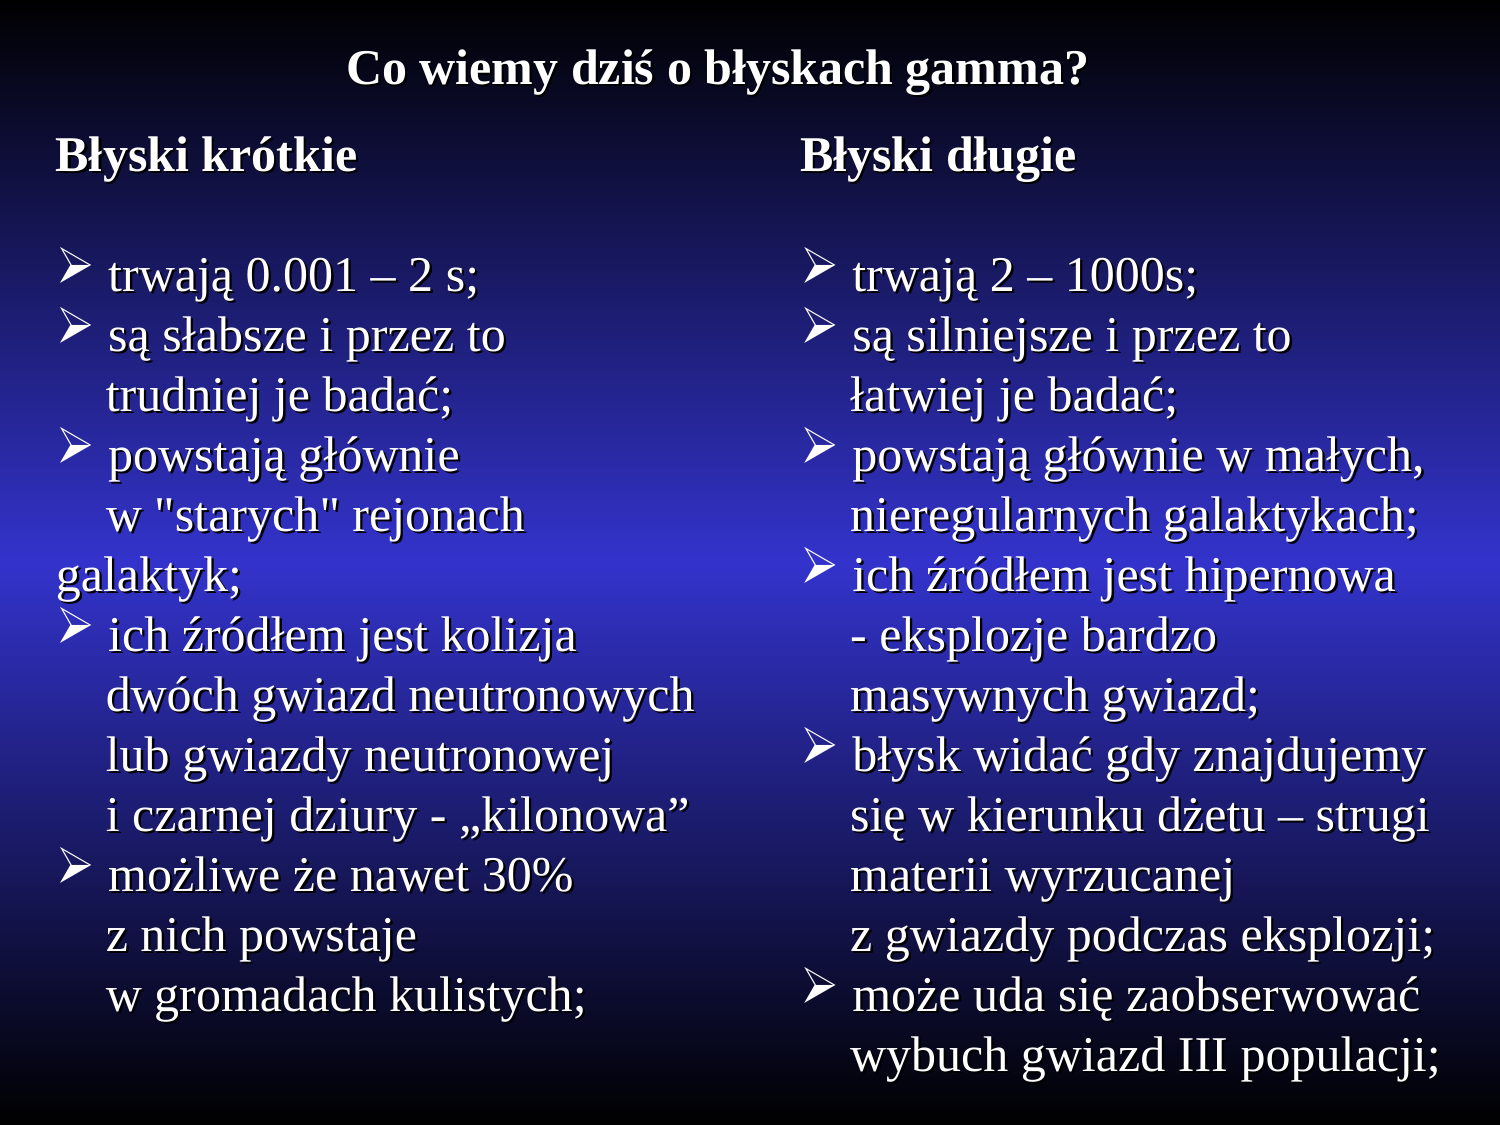

Co wiemy dziś o błyskach gamma?
Błyski krótkie
 trwają 0.001 – 2 s;
 są słabsze i przez to
 trudniej je badać;
 powstają głównie
 w "starych" rejonach galaktyk;
 ich źródłem jest kolizja
 dwóch gwiazd neutronowych
 lub gwiazdy neutronowej
 i czarnej dziury - „kilonowa”
 możliwe że nawet 30%
 z nich powstaje
 w gromadach kulistych;
Błyski długie
 trwają 2 – 1000s;
 są silniejsze i przez to
 łatwiej je badać;
 powstają głównie w małych,
 nieregularnych galaktykach;
 ich źródłem jest hipernowa
 - eksplozje bardzo
 masywnych gwiazd;
 błysk widać gdy znajdujemy
 się w kierunku dżetu – strugi
 materii wyrzucanej
 z gwiazdy podczas eksplozji;
 może uda się zaobserwować
 wybuch gwiazd III populacji;